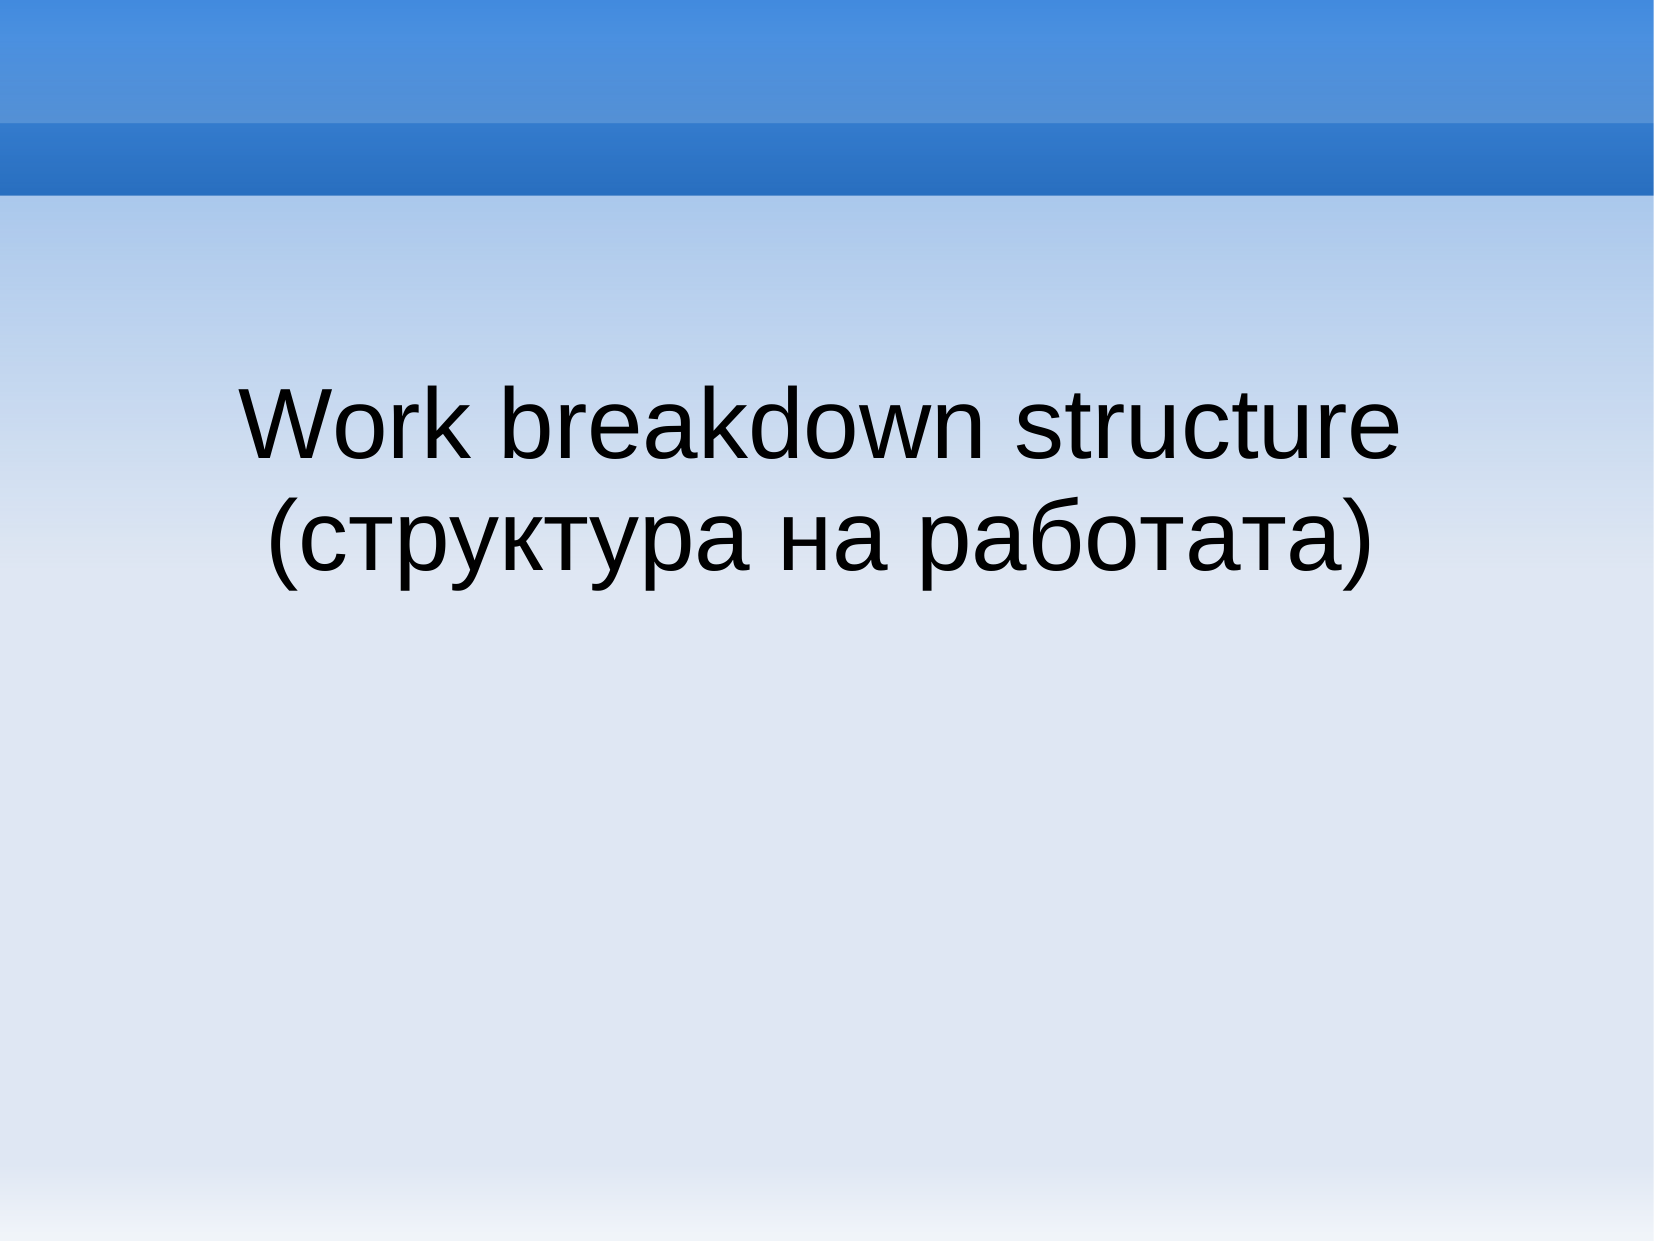

# Work breakdown structure
(структура на работата)